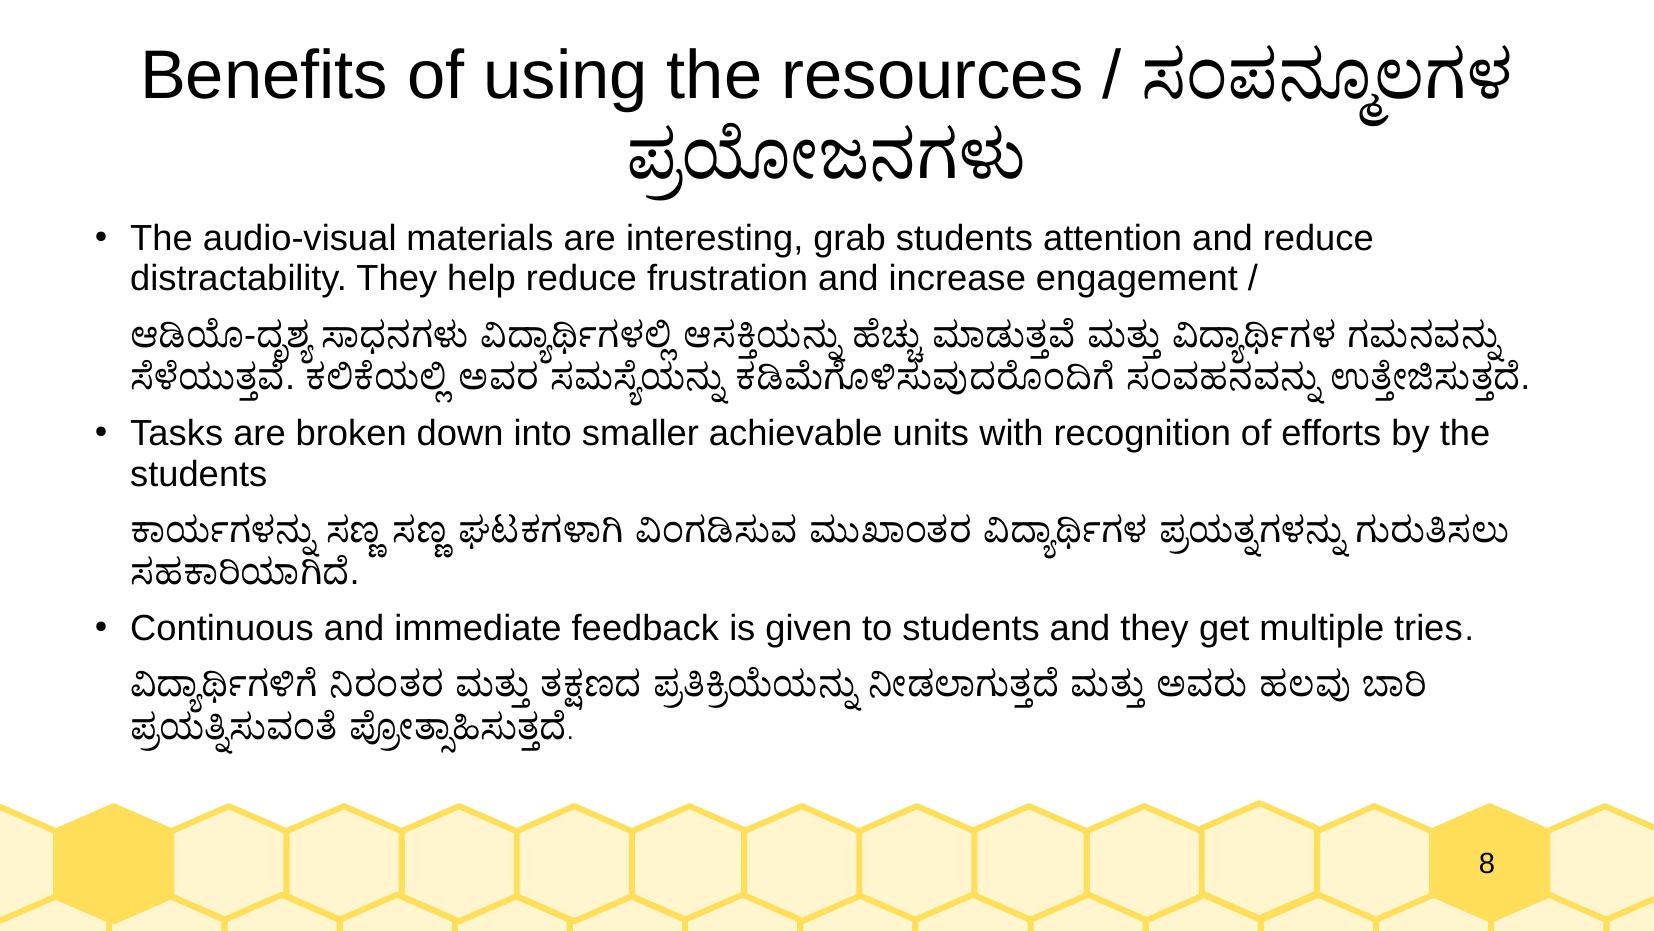

# Benefits of using the resources / ಸಂಪನ್ಮೂಲಗಳ ಪ್ರಯೋಜನಗಳು
The audio-visual materials are interesting, grab students attention and reduce distractability. They help reduce frustration and increase engagement /
ಆಡಿಯೊ-ದೃಶ್ಯ ಸಾಧನಗಳು ವಿದ್ಯಾರ್ಥಿಗಳಲ್ಲಿ ಆಸಕ್ತಿಯನ್ನು ಹೆಚ್ಚು ಮಾಡುತ್ತವೆ ಮತ್ತು ವಿದ್ಯಾರ್ಥಿಗಳ ಗಮನವನ್ನು ಸೆಳೆಯುತ್ತವೆ. ಕಲಿಕೆಯಲ್ಲಿ ಅವರ ಸಮಸ್ಯೆಯನ್ನು ಕಡಿಮೆಗೊಳಿಸುವುದರೊಂದಿಗೆ ಸಂವಹನವನ್ನು ಉತ್ತೇಜಿಸುತ್ತದೆ.
Tasks are broken down into smaller achievable units with recognition of efforts by the students
ಕಾರ್ಯಗಳನ್ನು ಸಣ್ಣ ಸಣ್ಣ ಘಟಕಗಳಾಗಿ ವಿಂಗಡಿಸುವ ಮುಖಾಂತರ ವಿದ್ಯಾರ್ಥಿಗಳ ಪ್ರಯತ್ನಗಳನ್ನು ಗುರುತಿಸಲು ಸಹಕಾರಿಯಾಗಿದೆ.
Continuous and immediate feedback is given to students and they get multiple tries.
ವಿದ್ಯಾರ್ಥಿಗಳಿಗೆ ನಿರಂತರ ಮತ್ತು ತಕ್ಷಣದ ಪ್ರತಿಕ್ರಿಯೆಯನ್ನು ನೀಡಲಾಗುತ್ತದೆ ಮತ್ತು ಅವರು ಹಲವು ಬಾರಿ ಪ್ರಯತ್ನಿಸುವಂತೆ ಪ್ರೋತ್ಸಾಹಿಸುತ್ತದೆ.